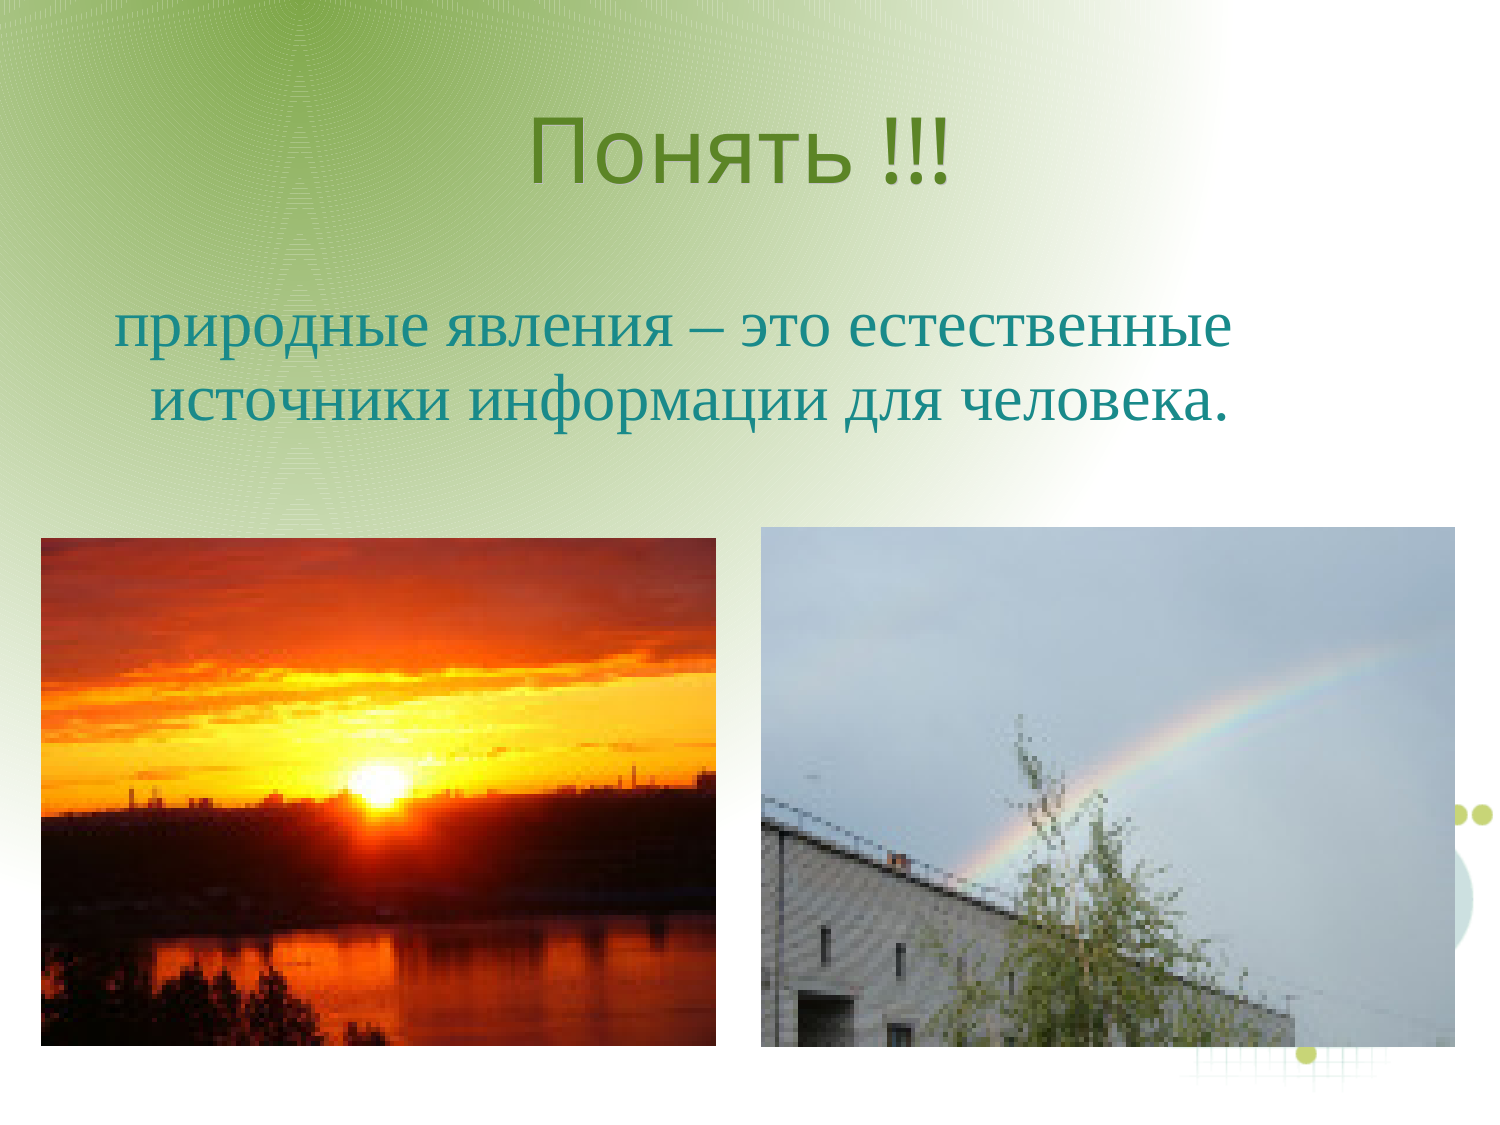

# Понять !!!
 природные явления – это естественные источники информации для человека.